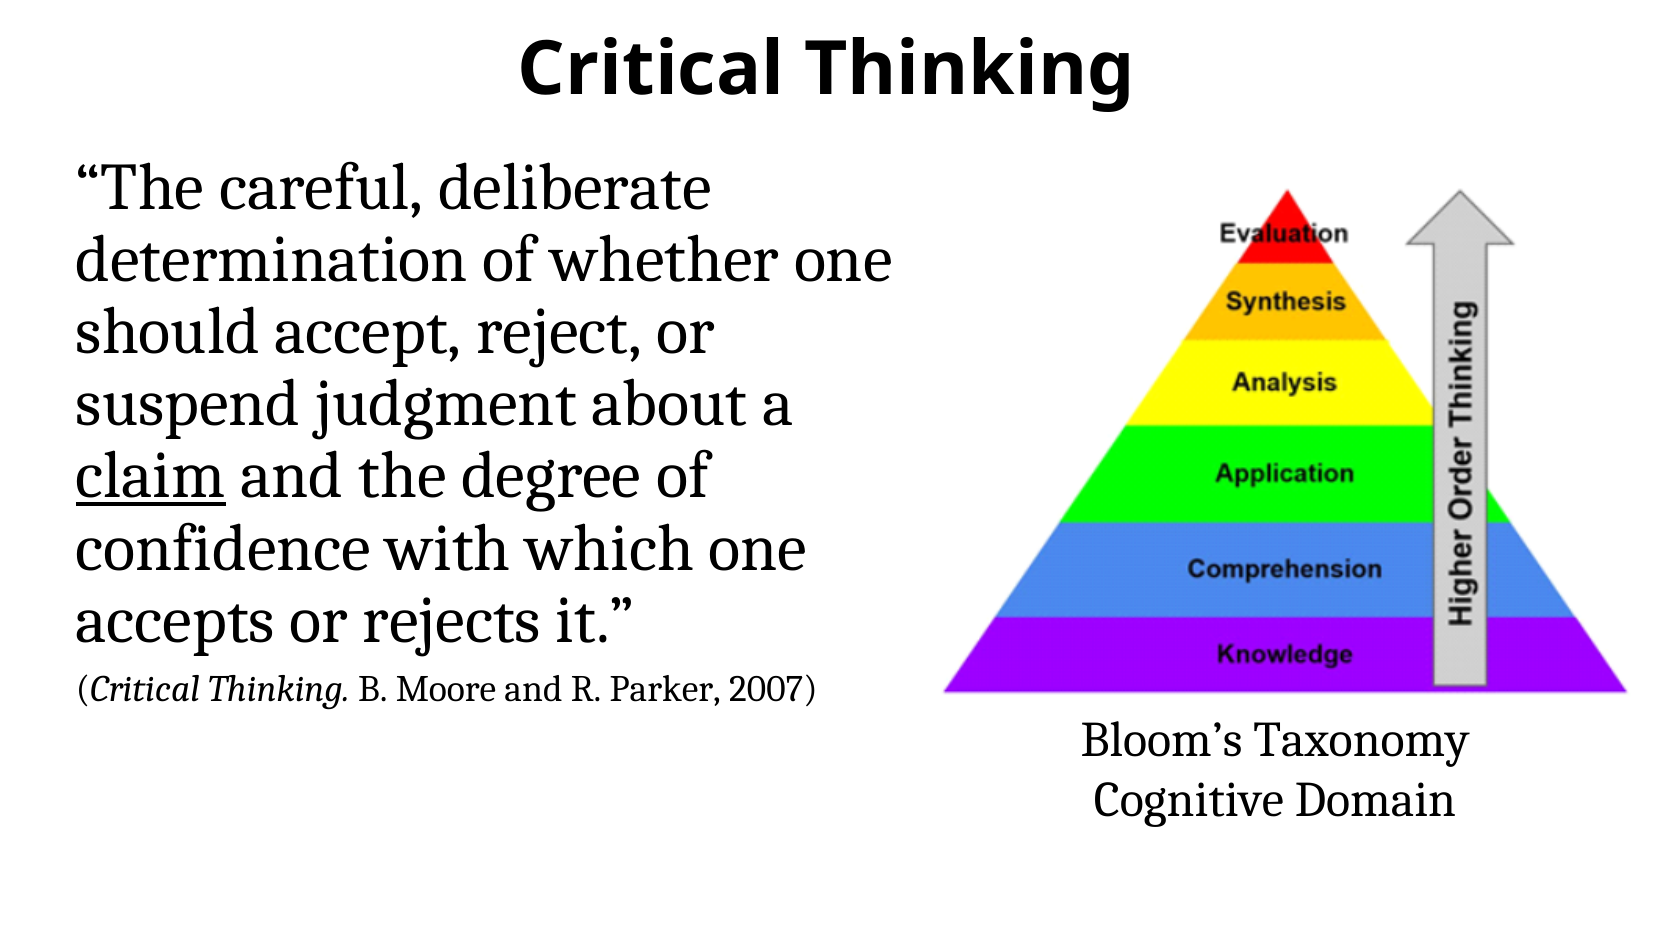

# Critical Thinking
“The careful, deliberate determination of whether one should accept, reject, or suspend judgment about a claim and the degree of confidence with which one accepts or rejects it.”
(Critical Thinking. B. Moore and R. Parker, 2007)
Bloom’s
Bloom’s Taxonomy
Cognitive Domain